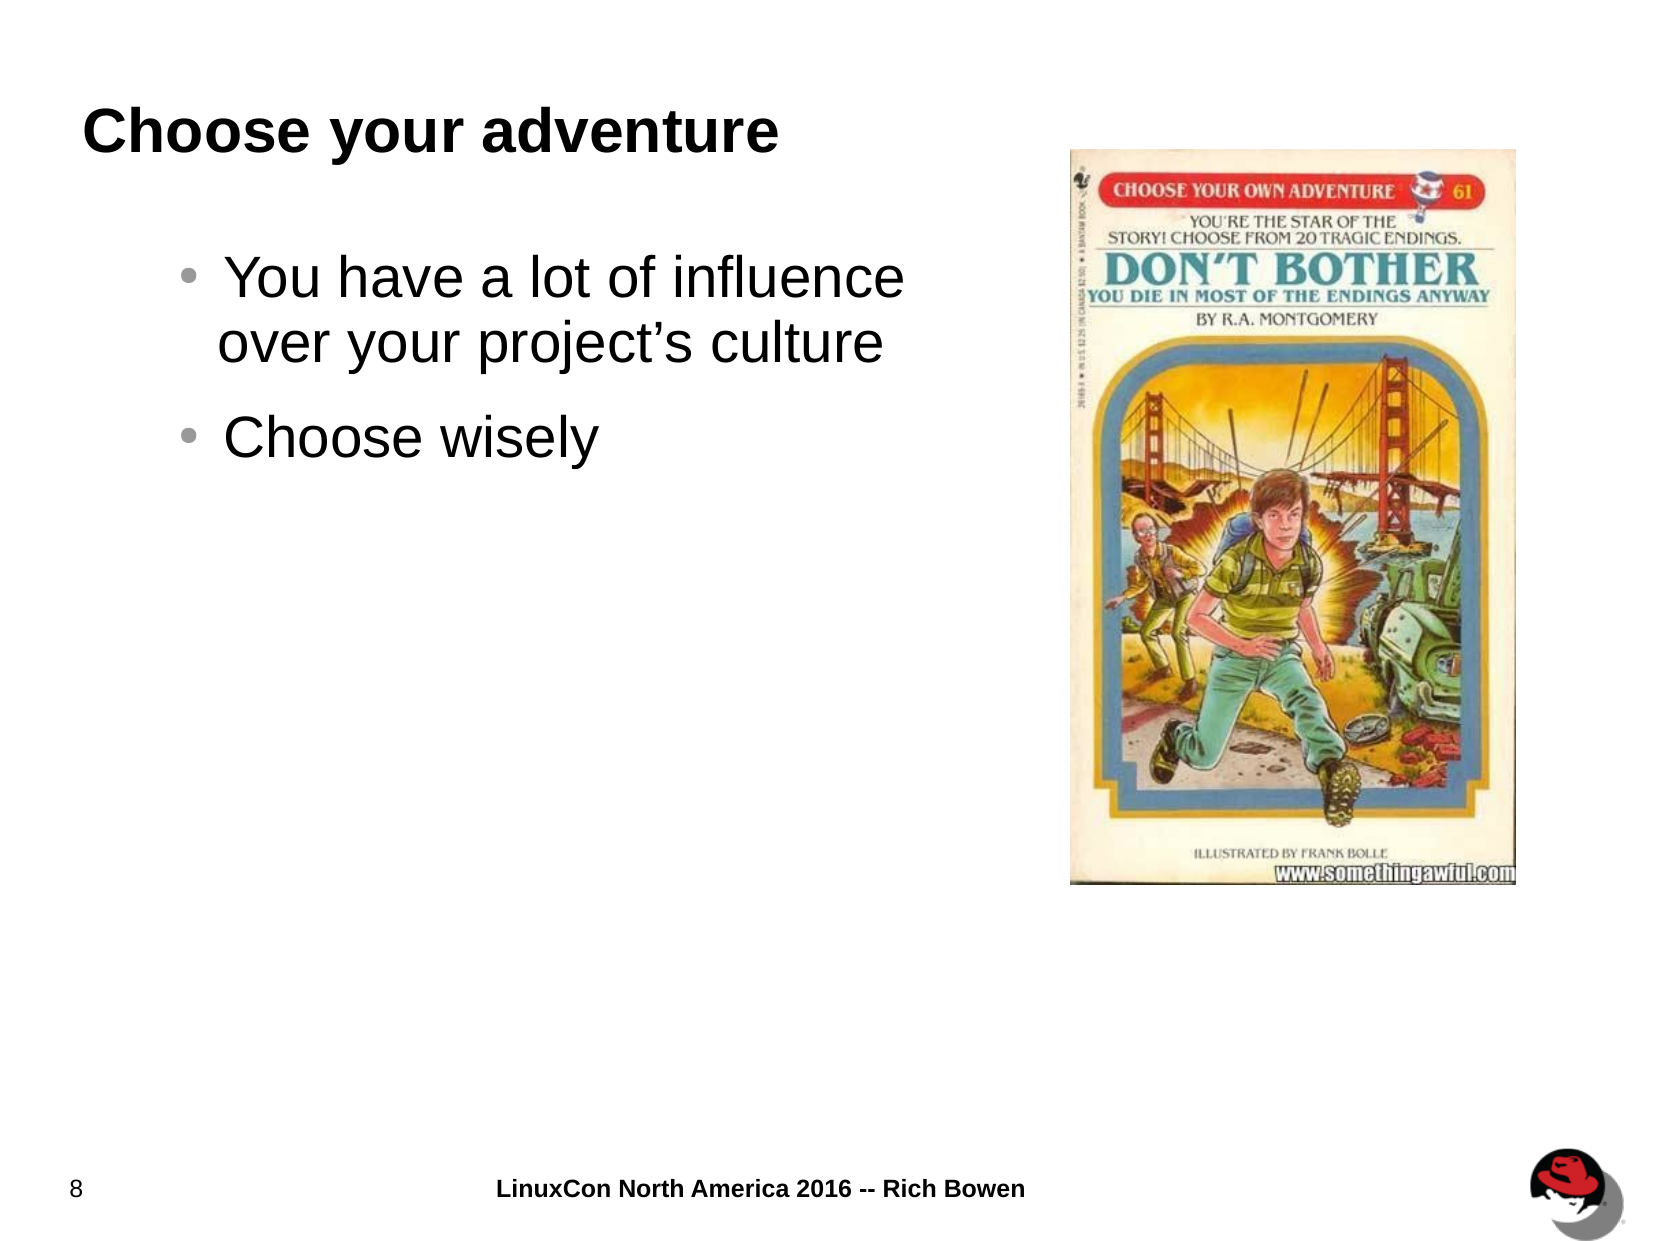

# Choose your adventure
You have a lot of influence over your project’s culture
Choose wisely